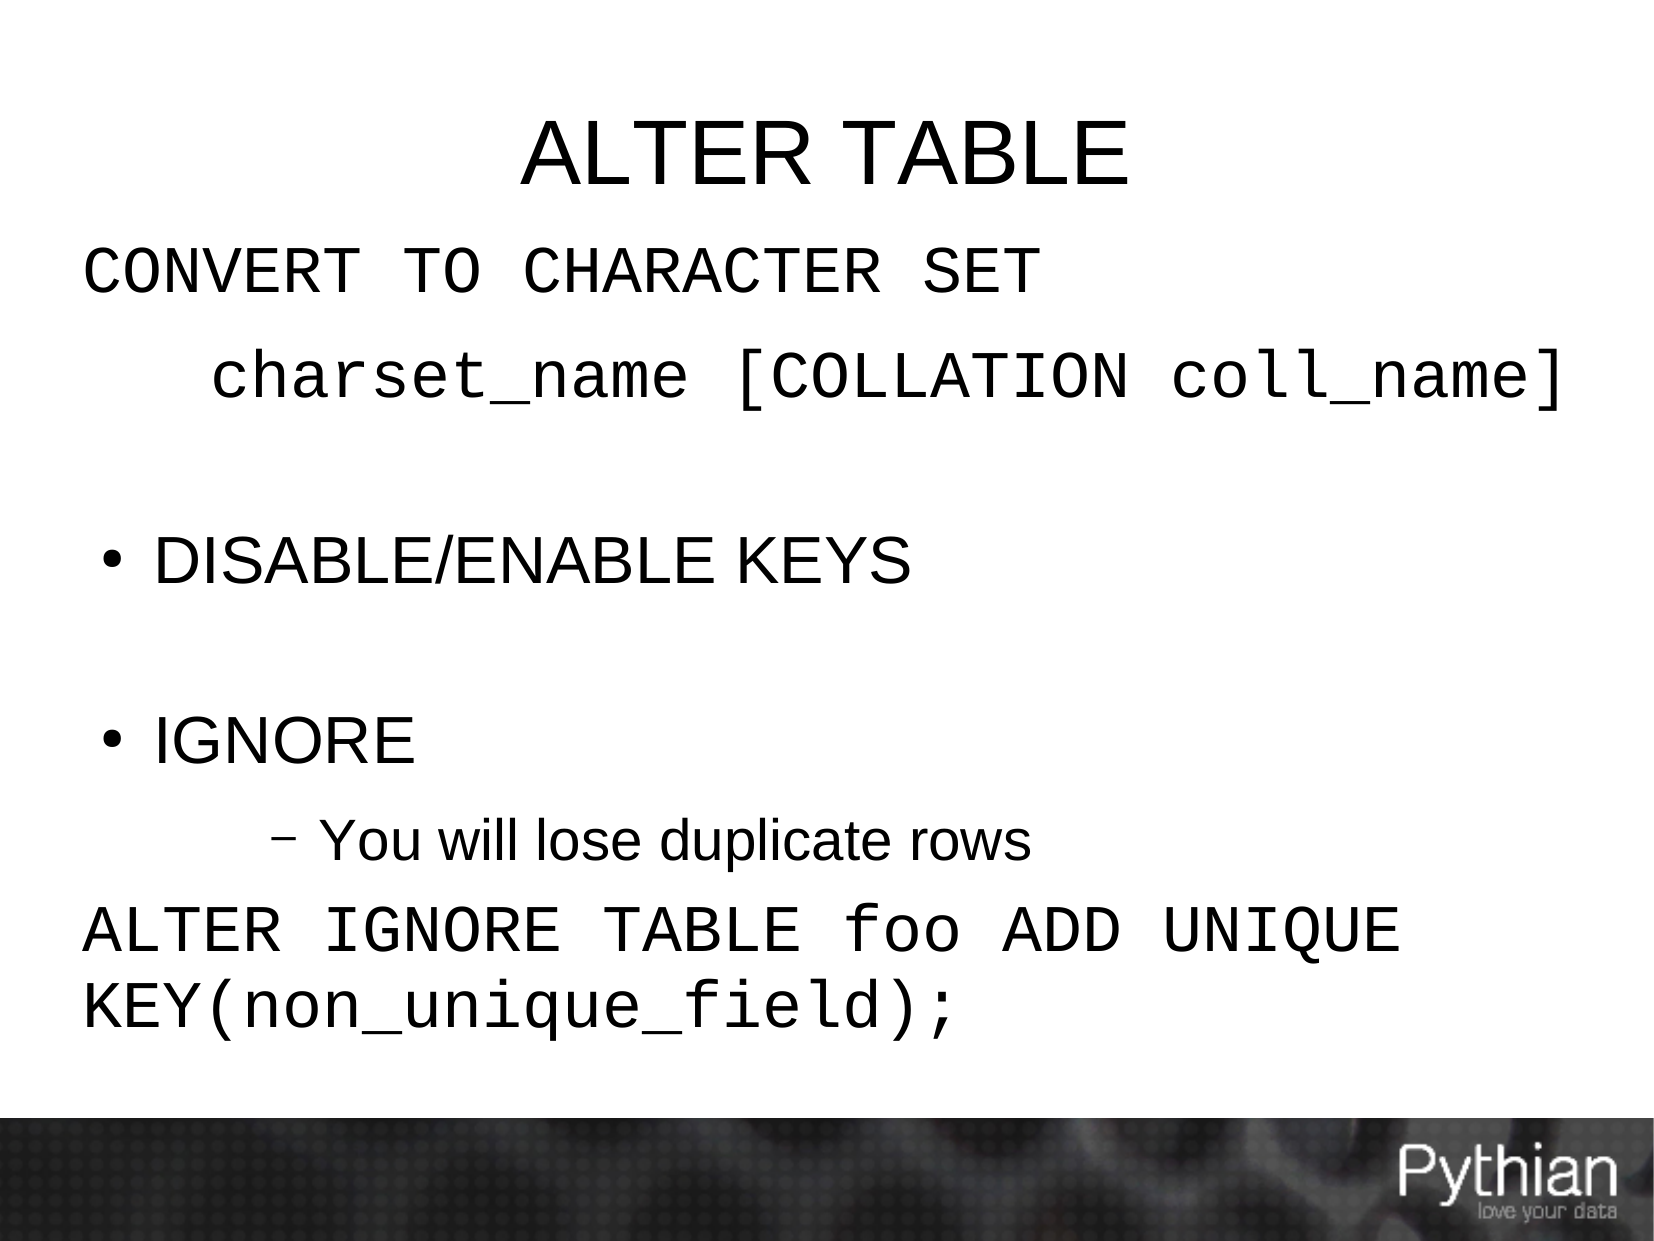

# ALTER TABLE
CONVERT TO CHARACTER SET
charset_name [COLLATION coll_name]
DISABLE/ENABLE KEYS
IGNORE
You will lose duplicate rows
ALTER IGNORE TABLE foo ADD UNIQUE KEY(non_unique_field);